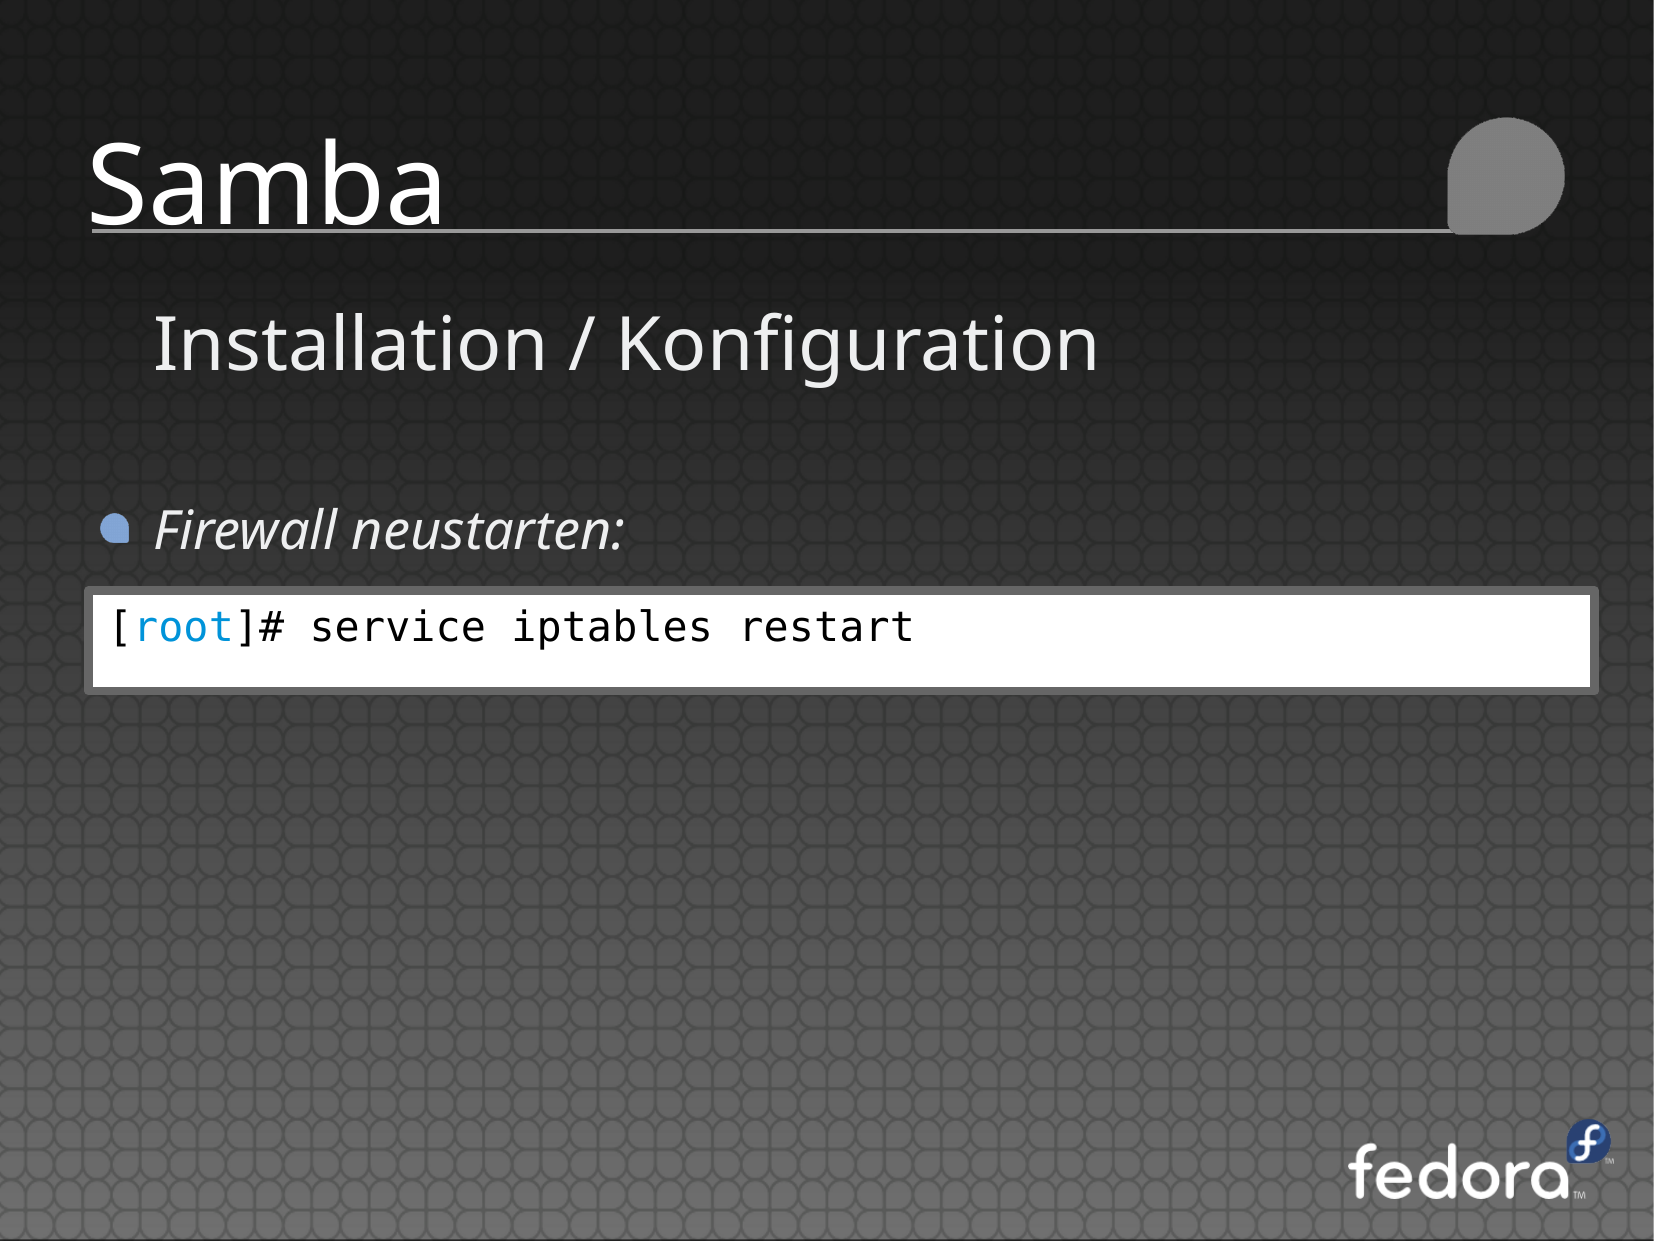

# Samba
Installation / Konfiguration
Firewall neustarten:
[root]# service iptables restart